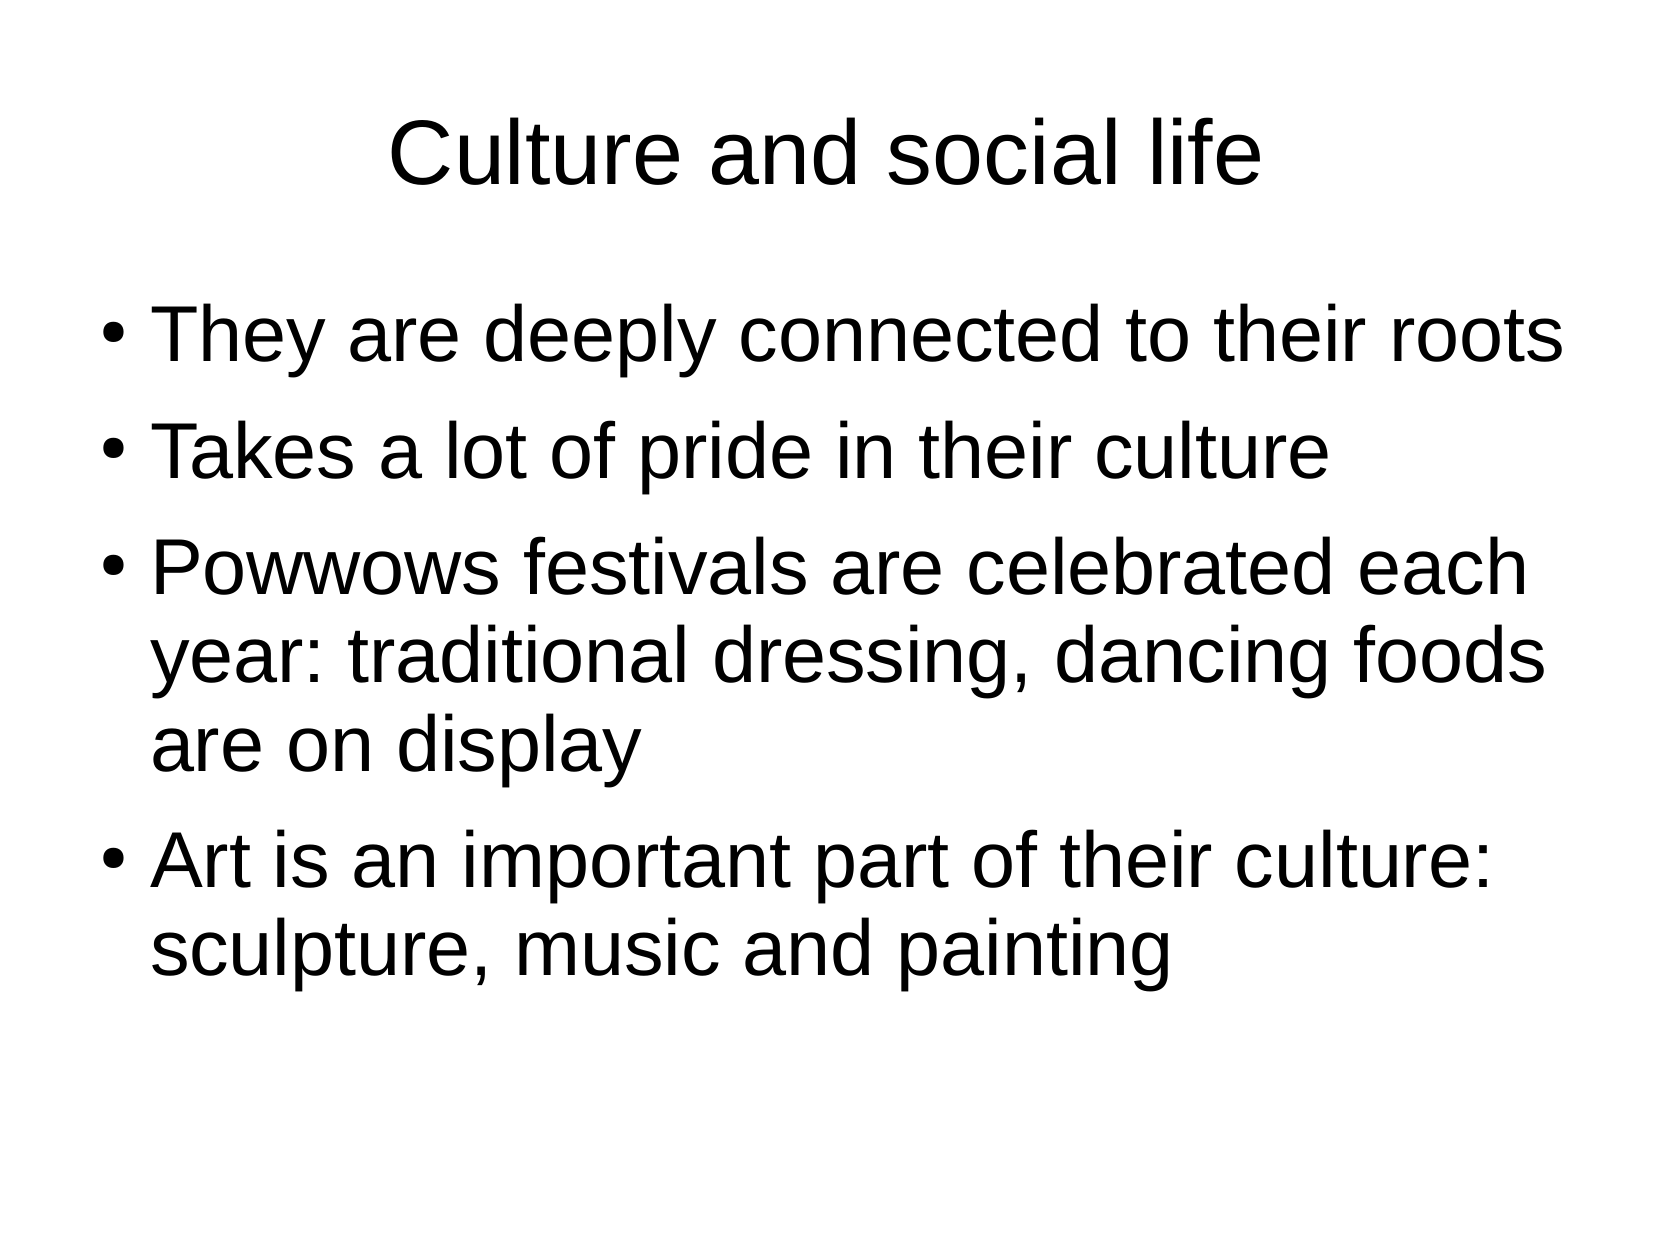

# Culture and social life
They are deeply connected to their roots
Takes a lot of pride in their culture
Powwows festivals are celebrated each year: traditional dressing, dancing foods are on display
Art is an important part of their culture: sculpture, music and painting